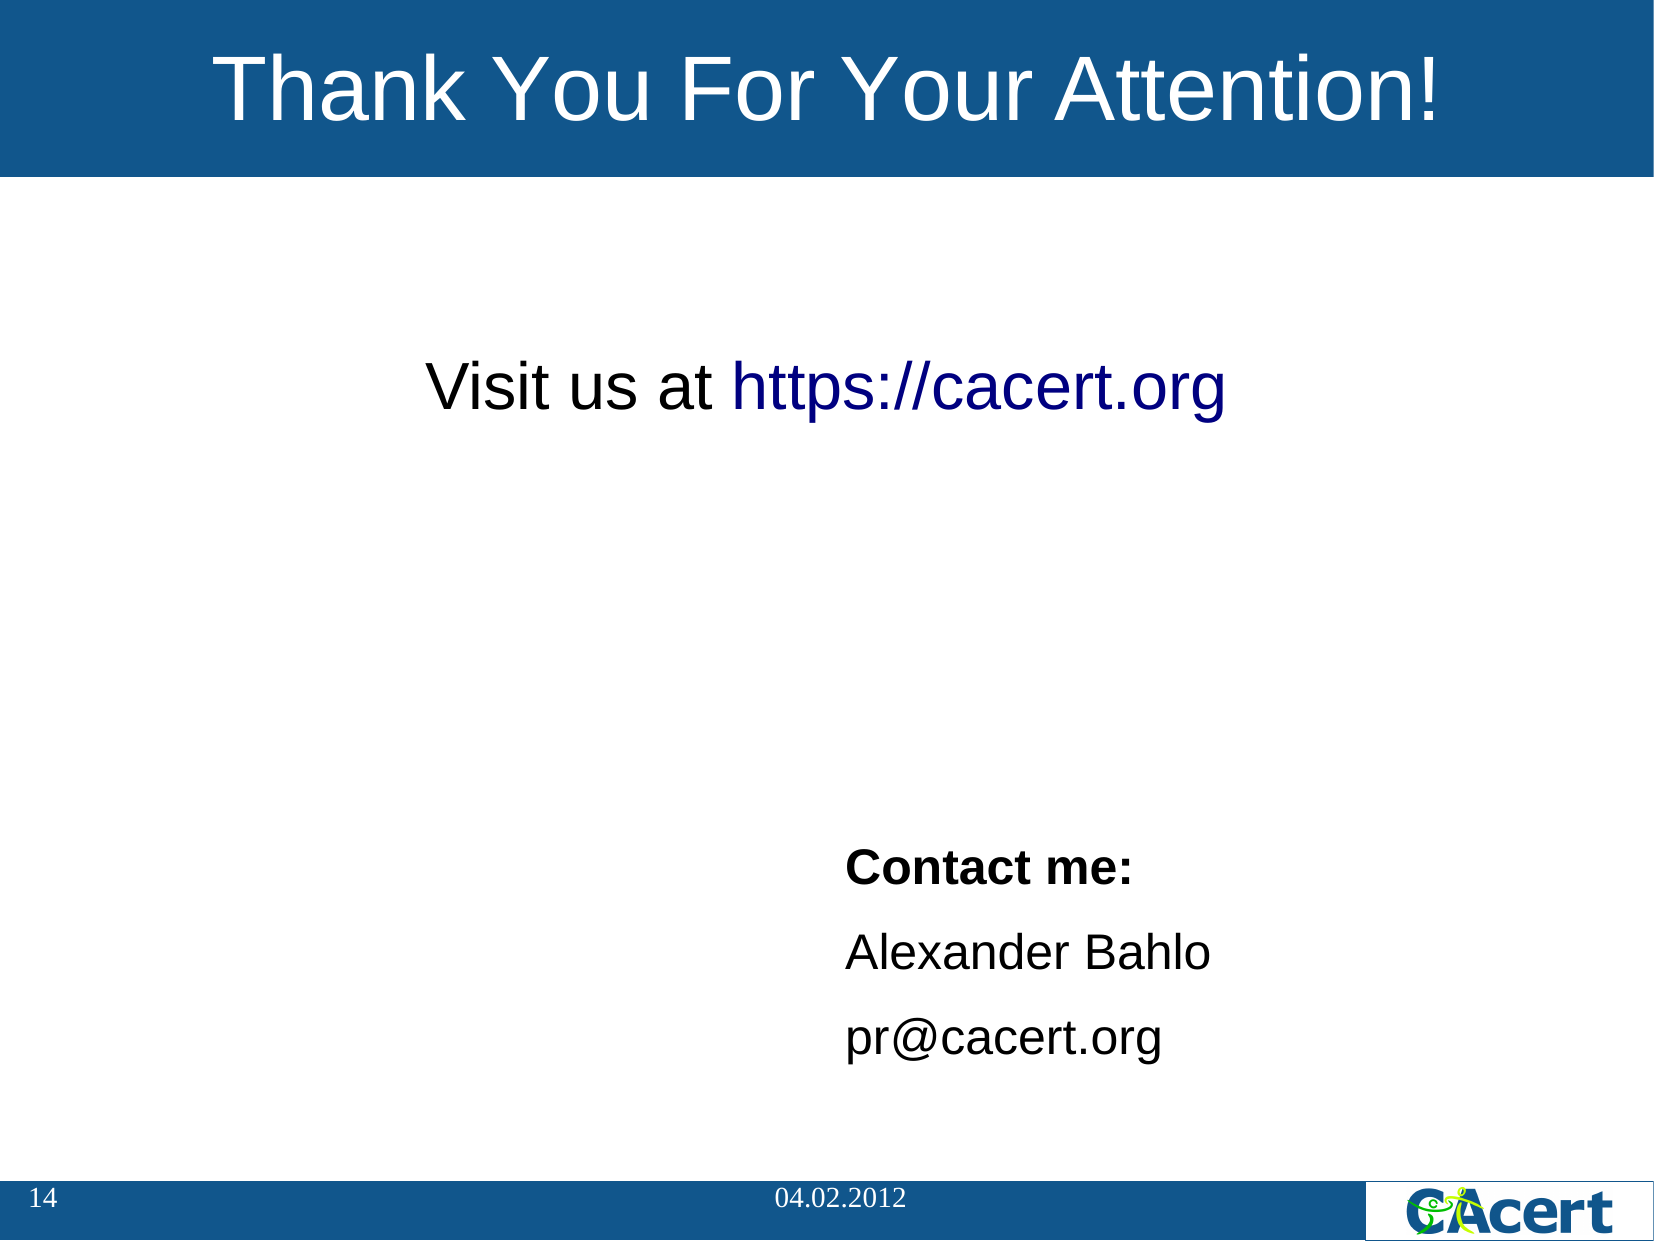

# Thank You For Your Attention!
Visit us at https://cacert.org
Contact me:
Alexander Bahlo
pr@cacert.org
14
04.02.2012